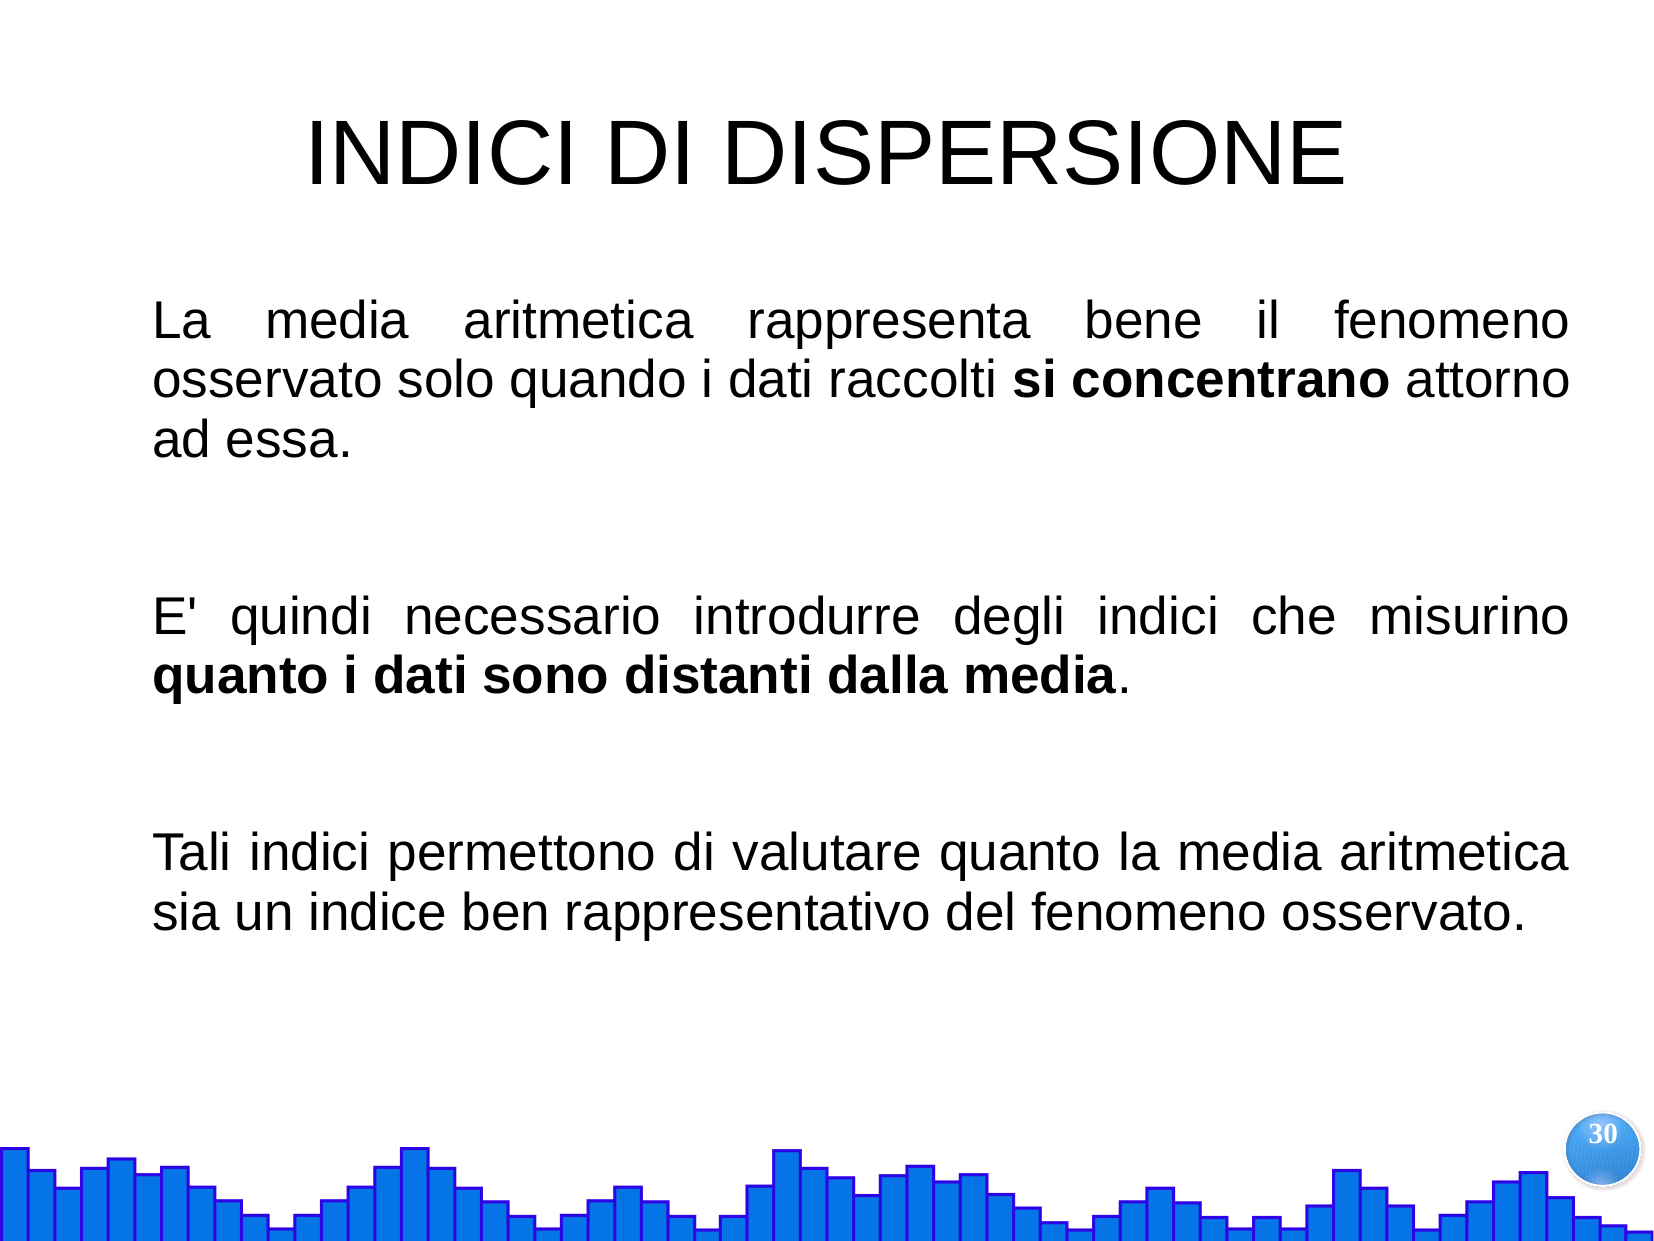

# INDICI DI DISPERSIONE
La media aritmetica rappresenta bene il fenomeno osservato solo quando i dati raccolti si concentrano attorno ad essa.
E' quindi necessario introdurre degli indici che misurino quanto i dati sono distanti dalla media.
Tali indici permettono di valutare quanto la media aritmetica sia un indice ben rappresentativo del fenomeno osservato.
30